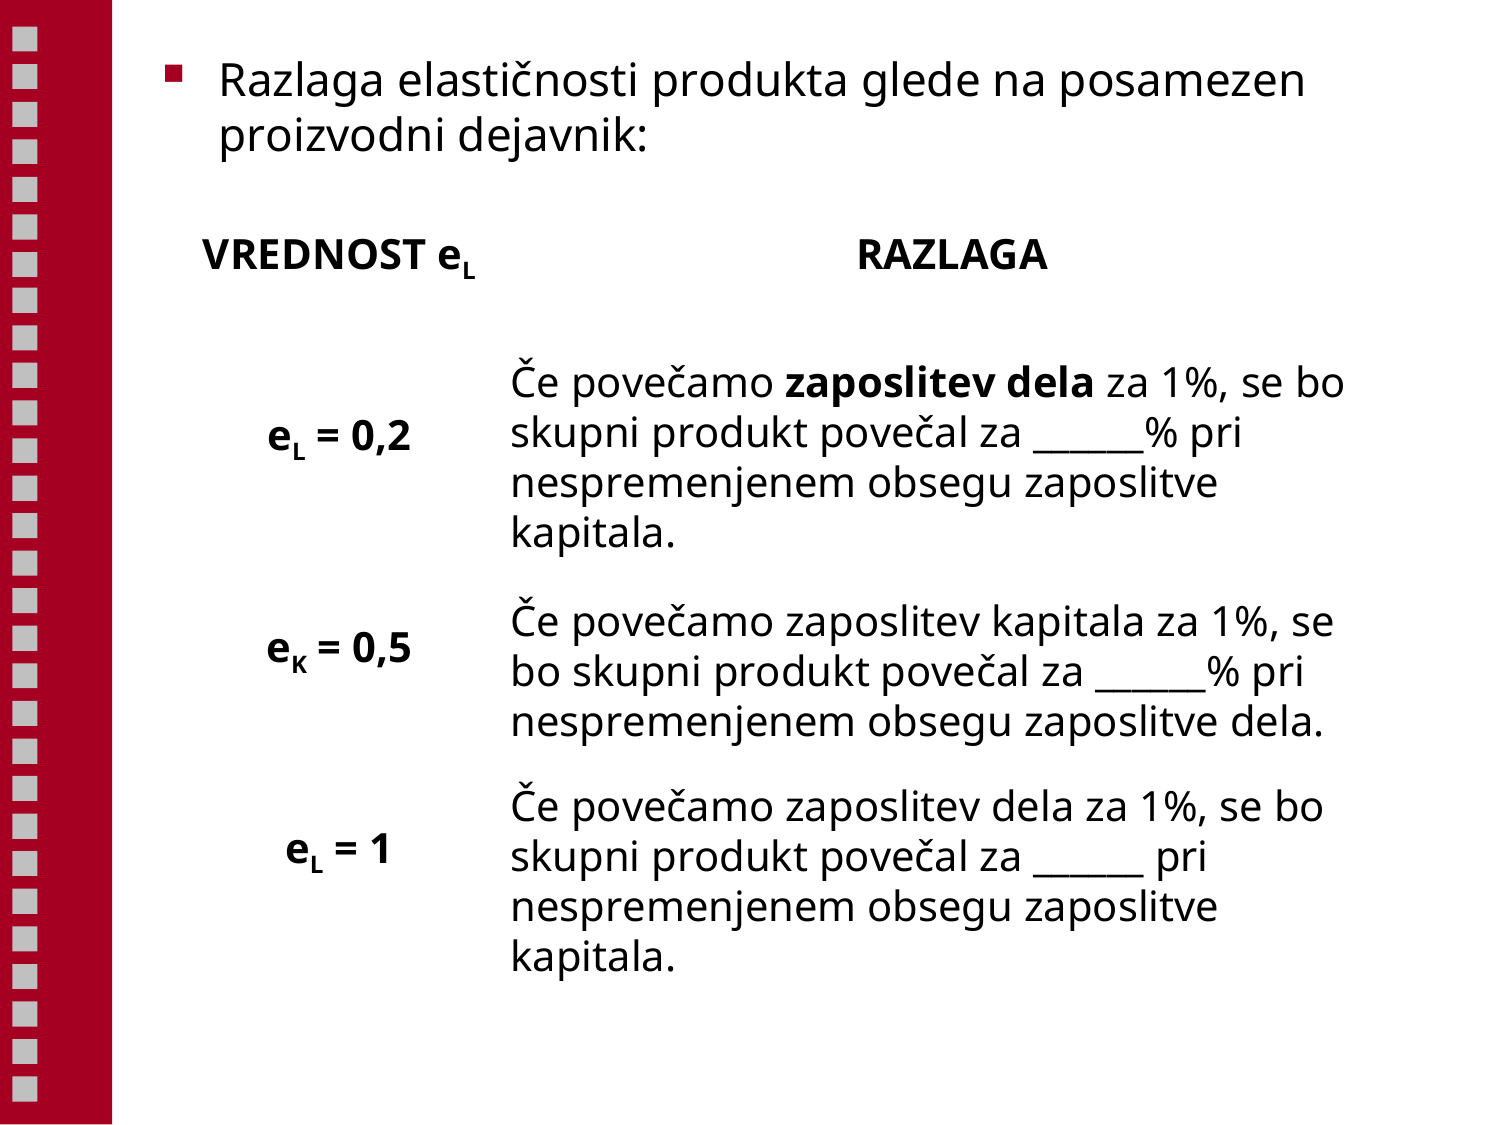

# Razlaga elastičnosti produkta glede na posamezen proizvodni dejavnik:
| VREDNOST eL | RAZLAGA |
| --- | --- |
| eL = 0,2 | Če povečamo zaposlitev dela za 1%, se bo skupni produkt povečal za \_\_\_\_\_\_% pri nespremenjenem obsegu zaposlitve kapitala. |
| eK = 0,5 | Če povečamo zaposlitev kapitala za 1%, se bo skupni produkt povečal za \_\_\_\_\_\_% pri nespremenjenem obsegu zaposlitve dela. |
| eL = 1 | Če povečamo zaposlitev dela za 1%, se bo skupni produkt povečal za \_\_\_\_\_\_ pri nespremenjenem obsegu zaposlitve kapitala. |